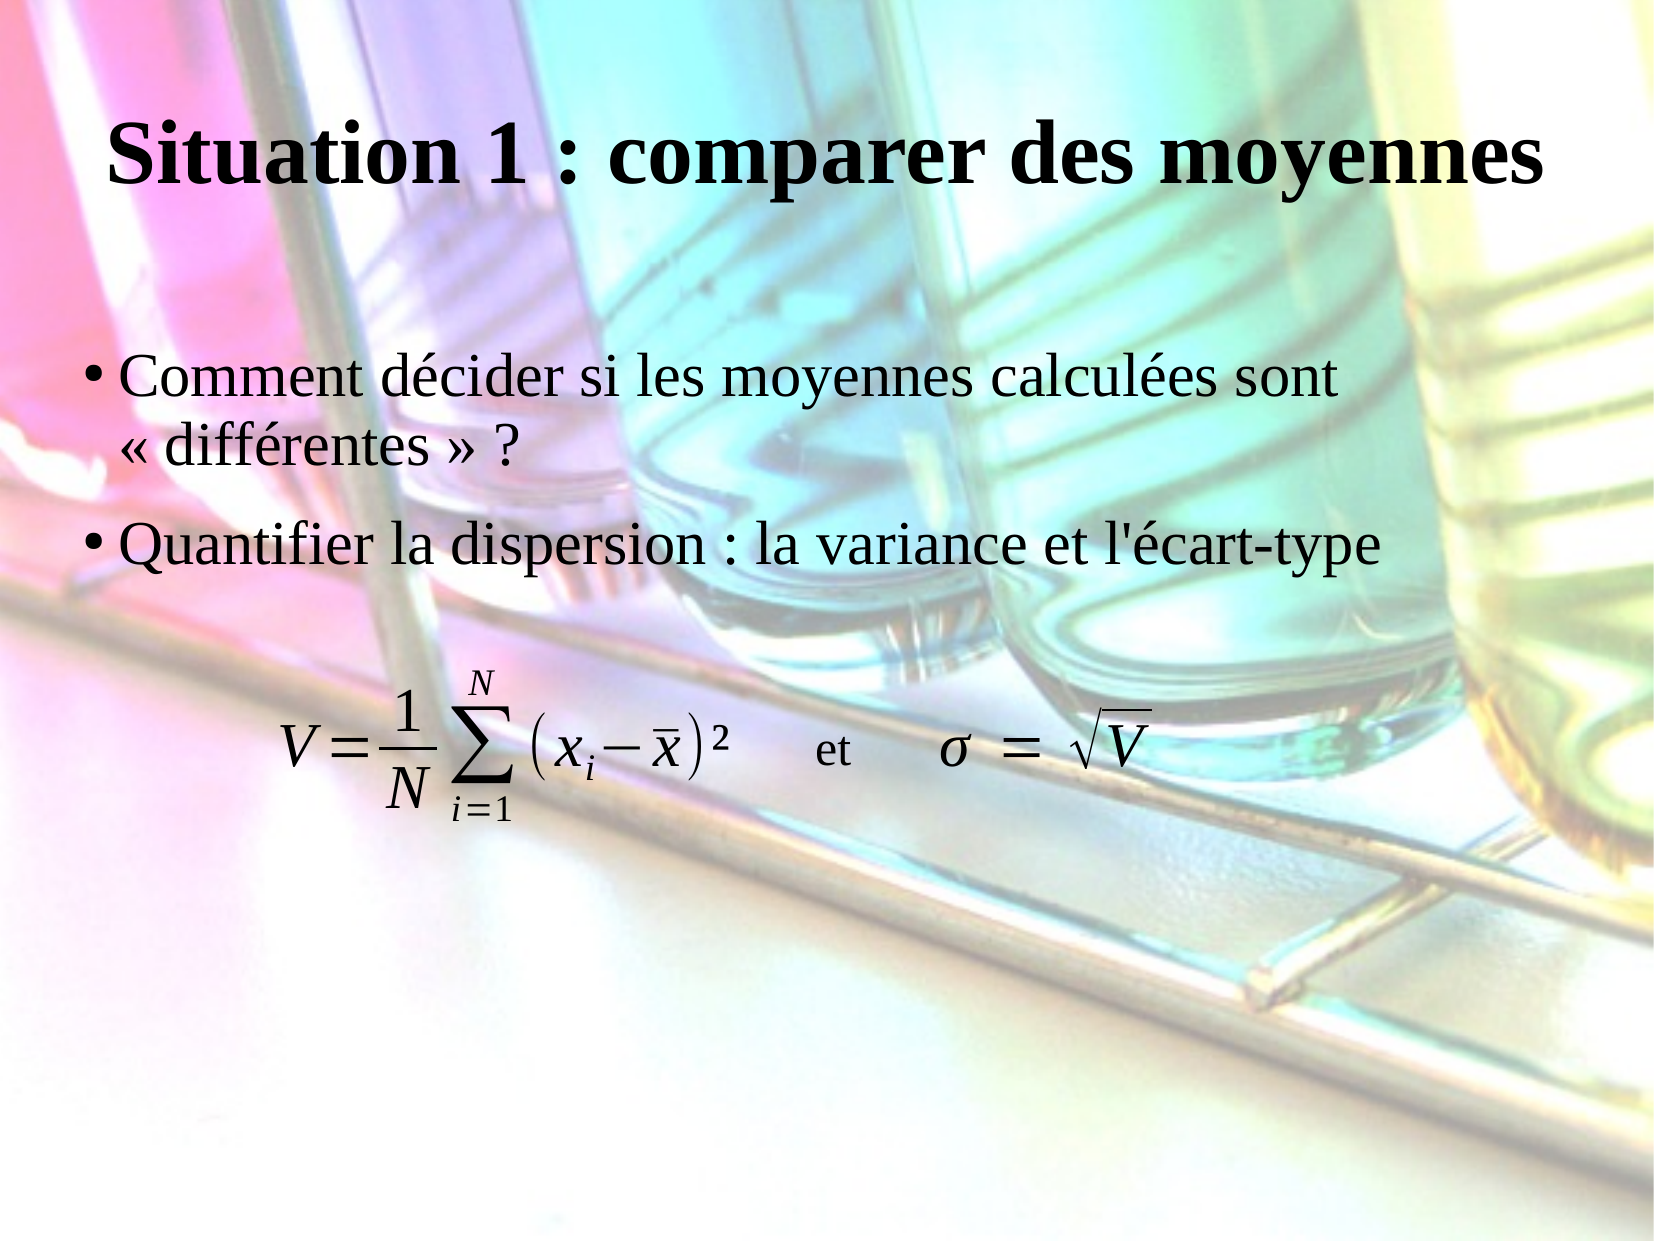

# Situation 1 : comparer des moyennes
Comment décider si les moyennes calculées sont « différentes » ?
Quantifier la dispersion : la variance et l'écart-type
et